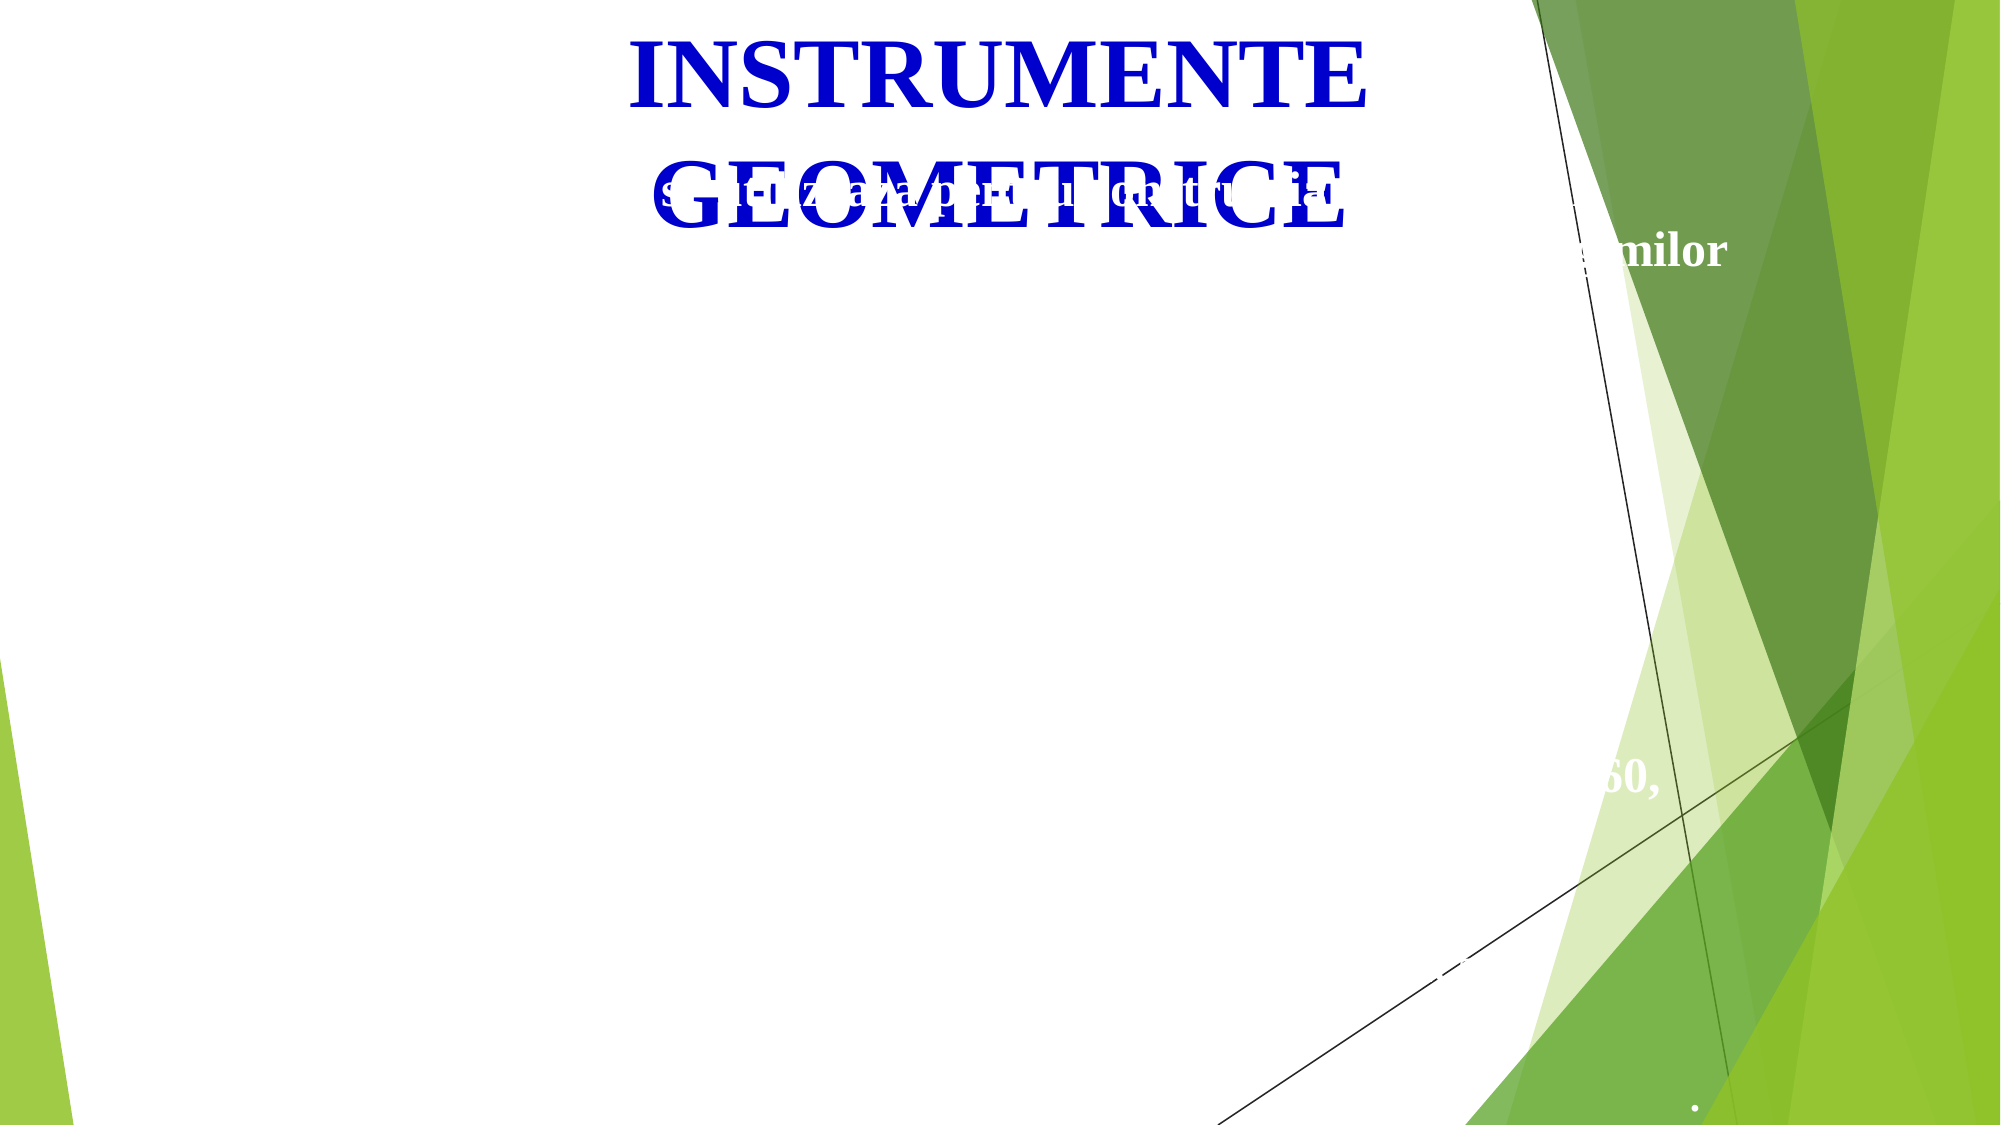

INSTRUMENTE GEOMETRICE
1. Rigla gradata = se utilizeaza pentru constructia de drepte si segmente de dreapta de lungimi date si pentru masurarea lungimilor segmentelor de dreapta.
2. Compas = se utilizeaza pentru constructia de cercuri si de arcuri de cerc; de asemenea este folosit la constructia triunghiurilor si a unor linii importante in triunghi.
3. Echerul = este folosit pentru verificarea masurilor unor unghiuri date dar si pentru constructia unghiurilor de 30, 45, 60, 90 de grade.
4. Raportorul = este folosit pentru constructia si verificarea masurii unui unghi dat.
.